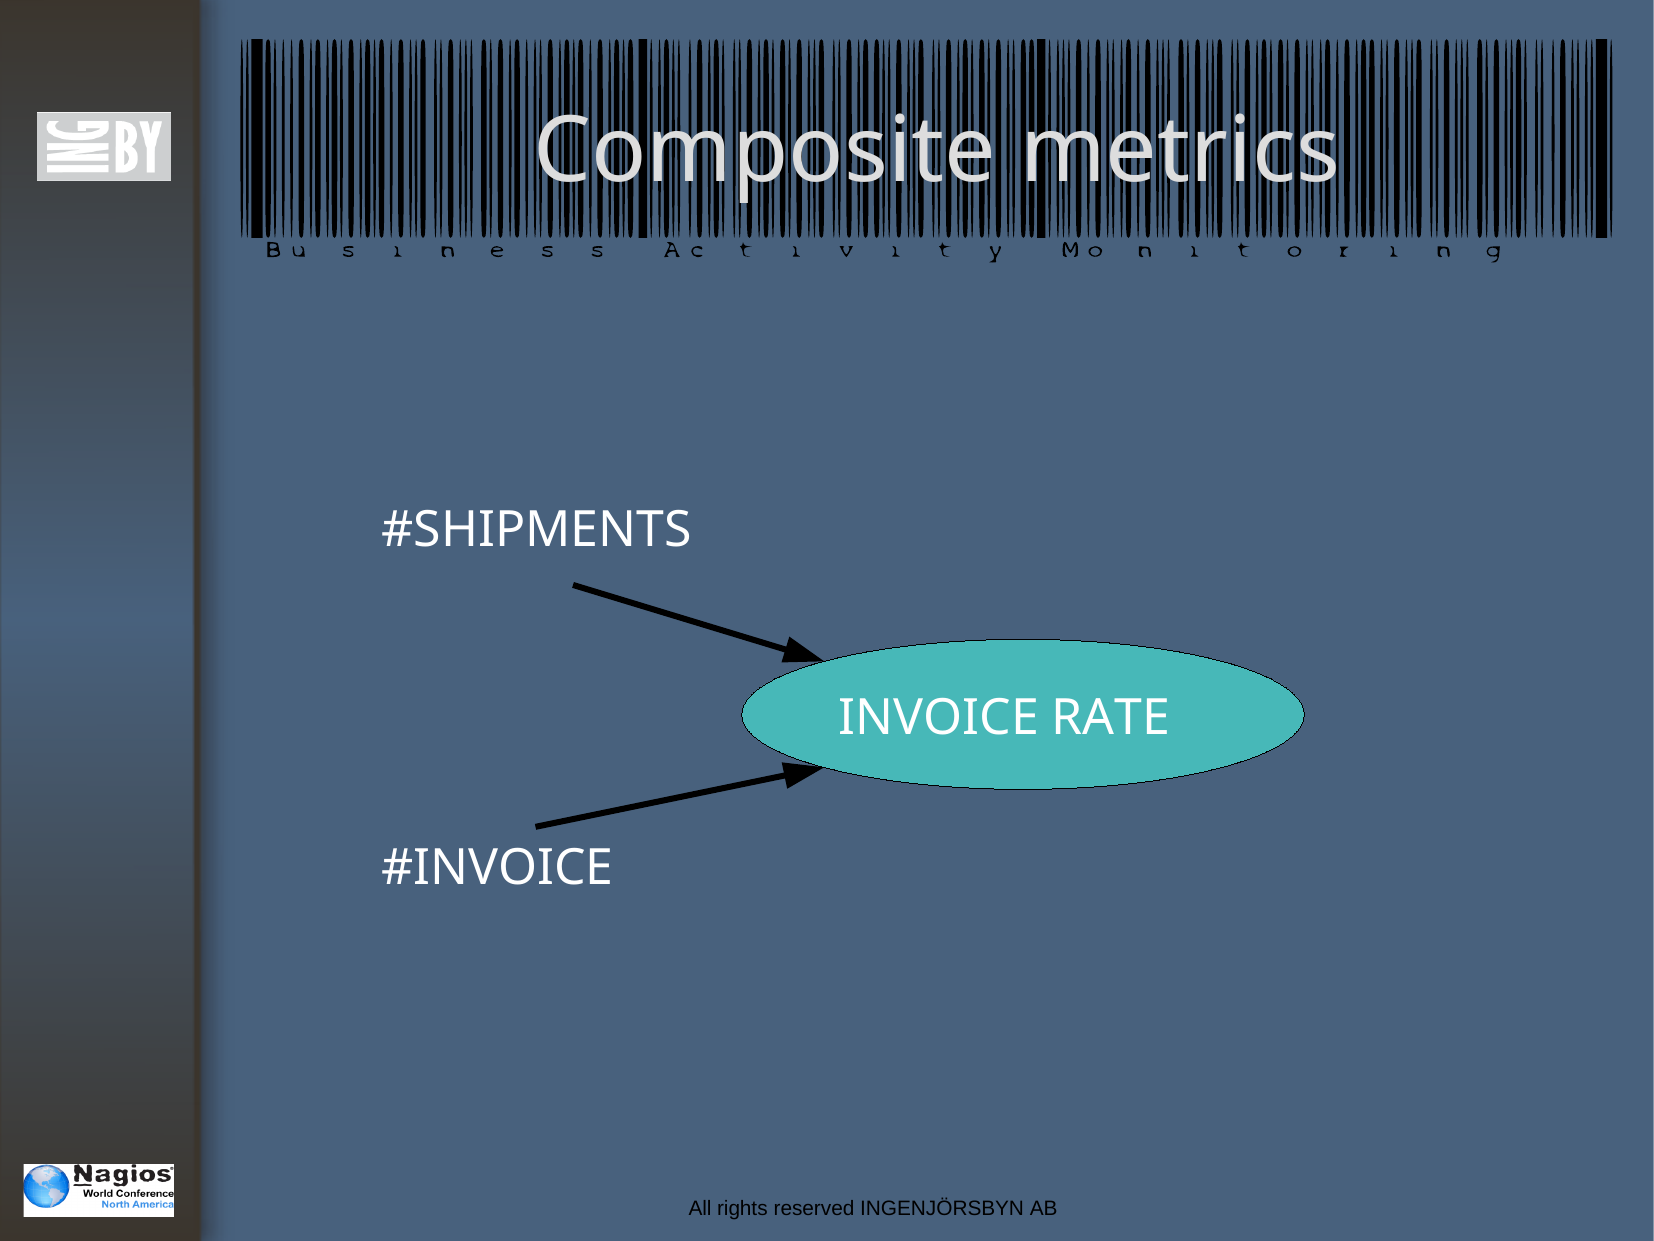

# Composite metrics
#SHIPMENTS
INVOICE RATE
#INVOICE